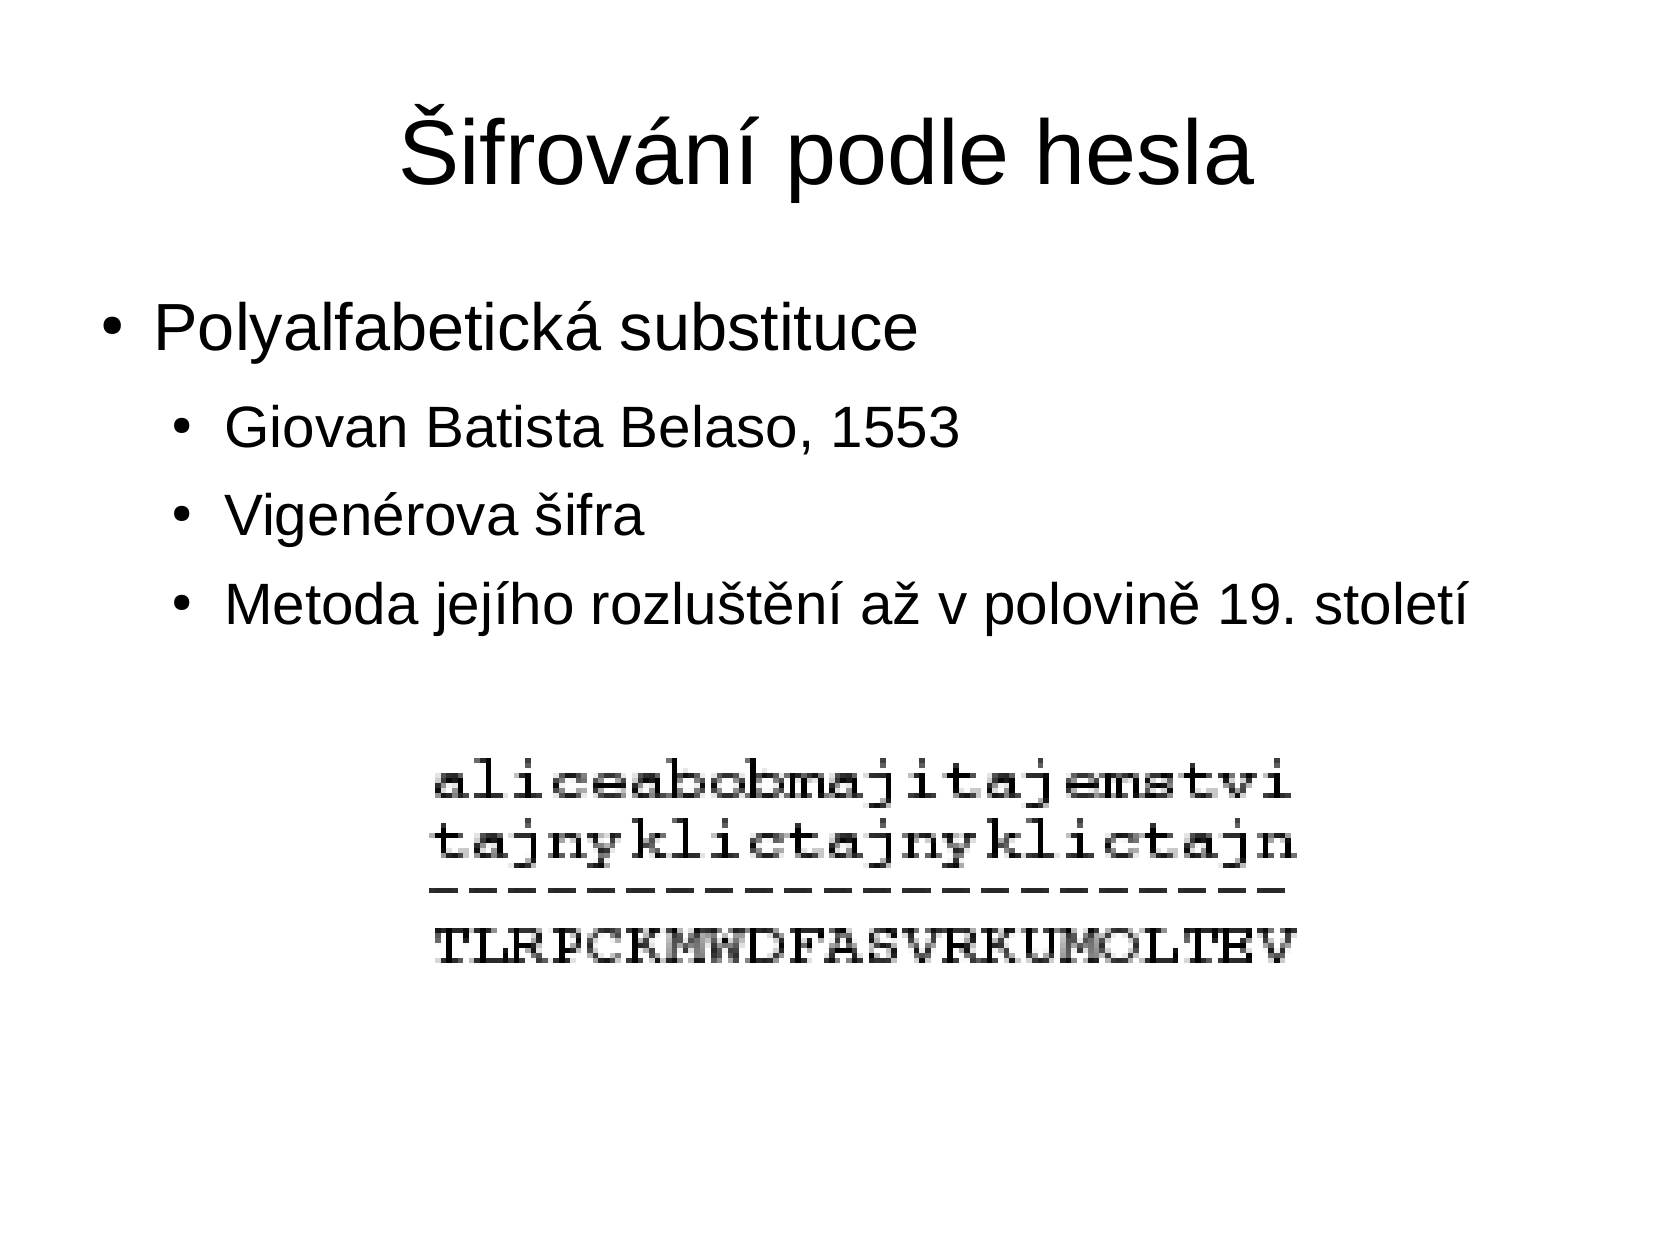

# Šifrování podle hesla
Polyalfabetická substituce
Giovan Batista Belaso, 1553
Vigenérova šifra
Metoda jejího rozluštění až v polovině 19. století